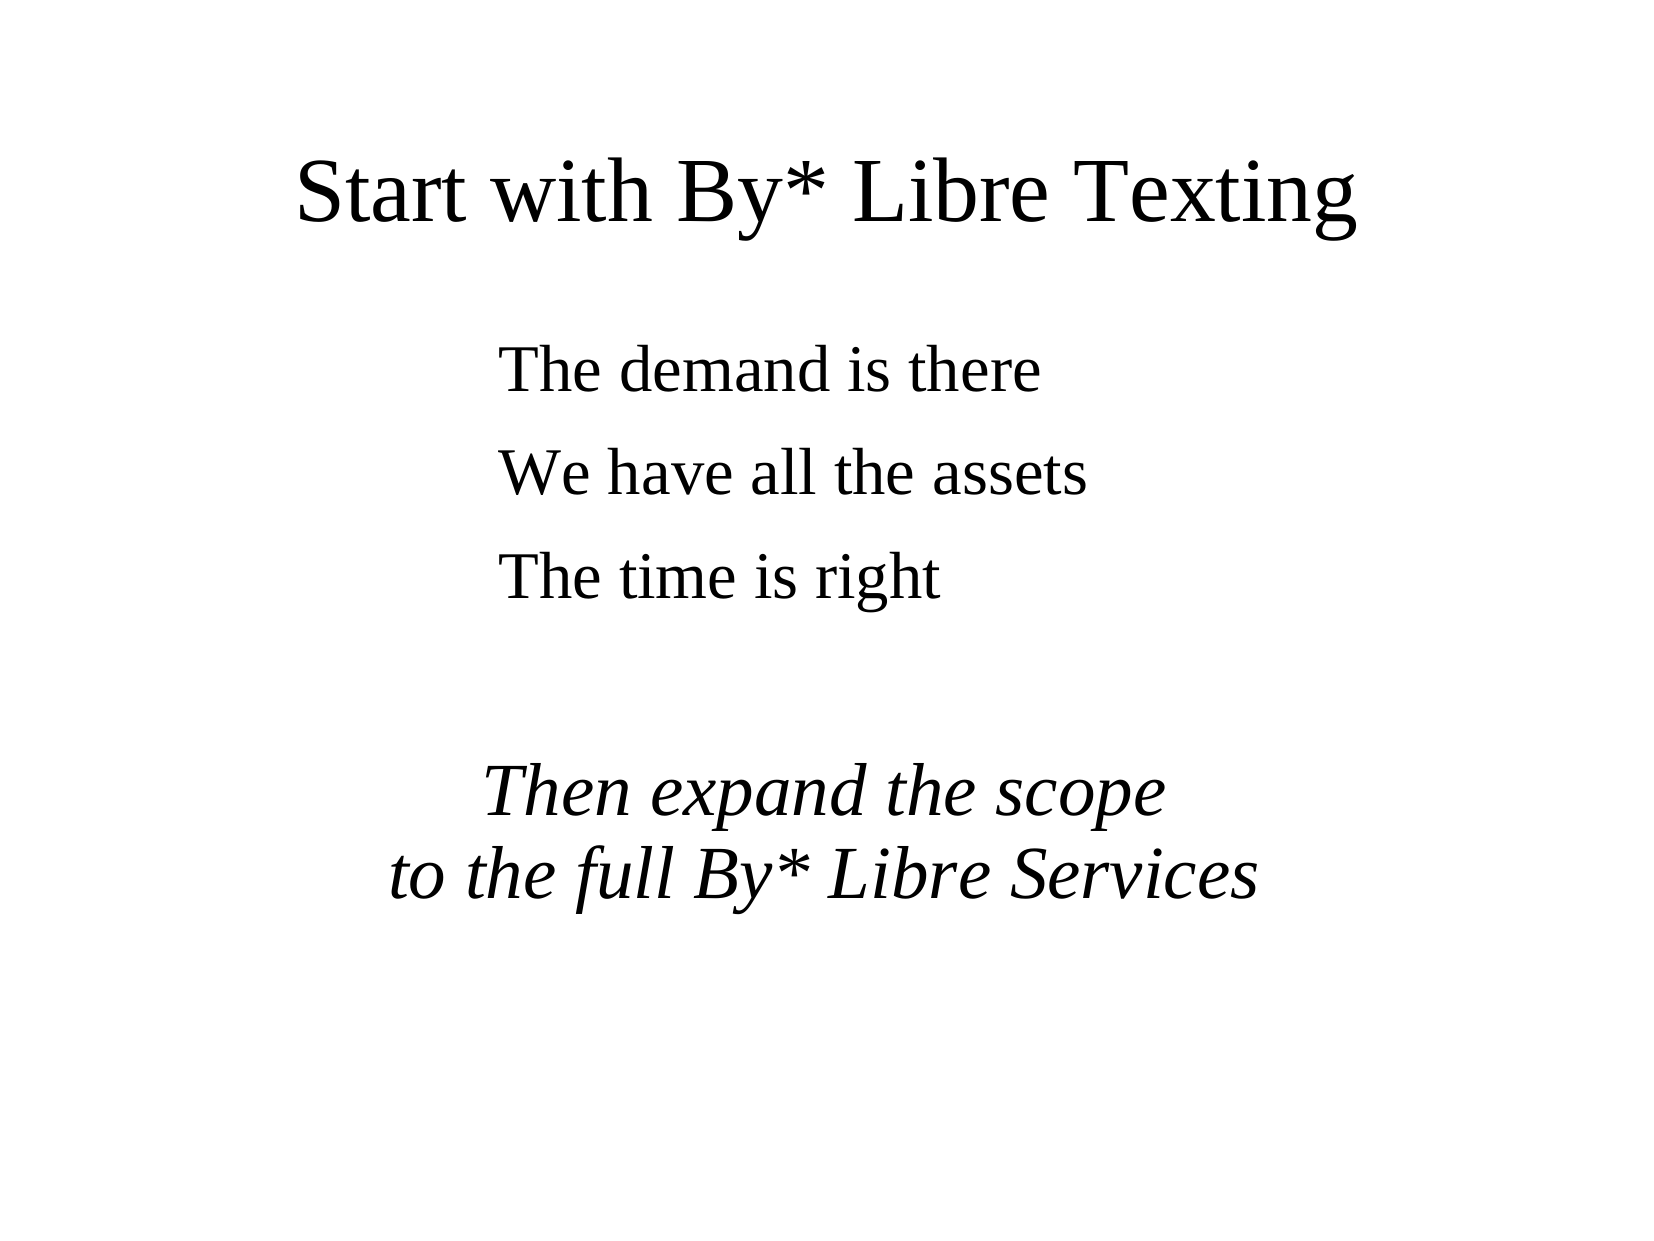

# Start with By* Libre Texting
The demand is there
We have all the assets
The time is right
Then expand the scope
to the full By* Libre Services